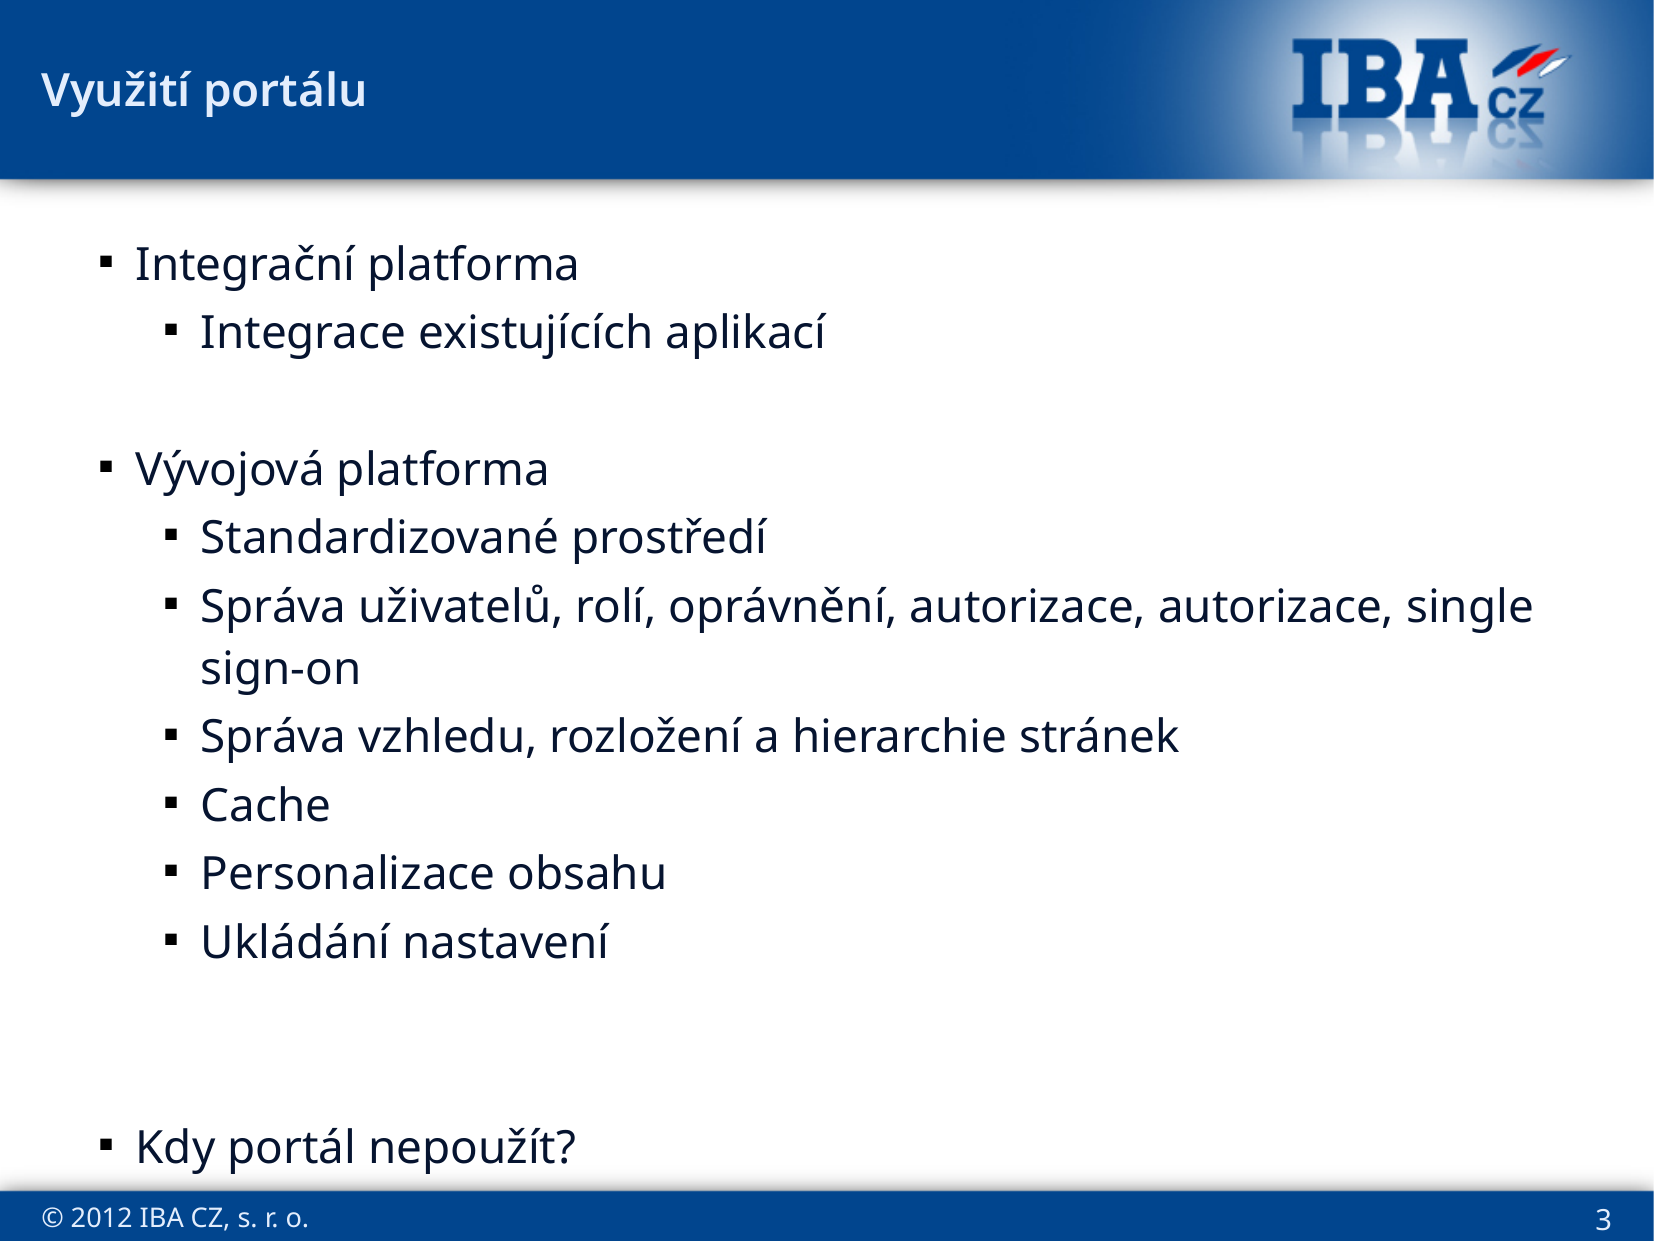

# Využití portálu
Integrační platforma
Integrace existujících aplikací
Vývojová platforma
Standardizované prostředí
Správa uživatelů, rolí, oprávnění, autorizace, autorizace, single sign-on
Správa vzhledu, rozložení a hierarchie stránek
Cache
Personalizace obsahu
Ukládání nastavení
Kdy portál nepoužít?
3